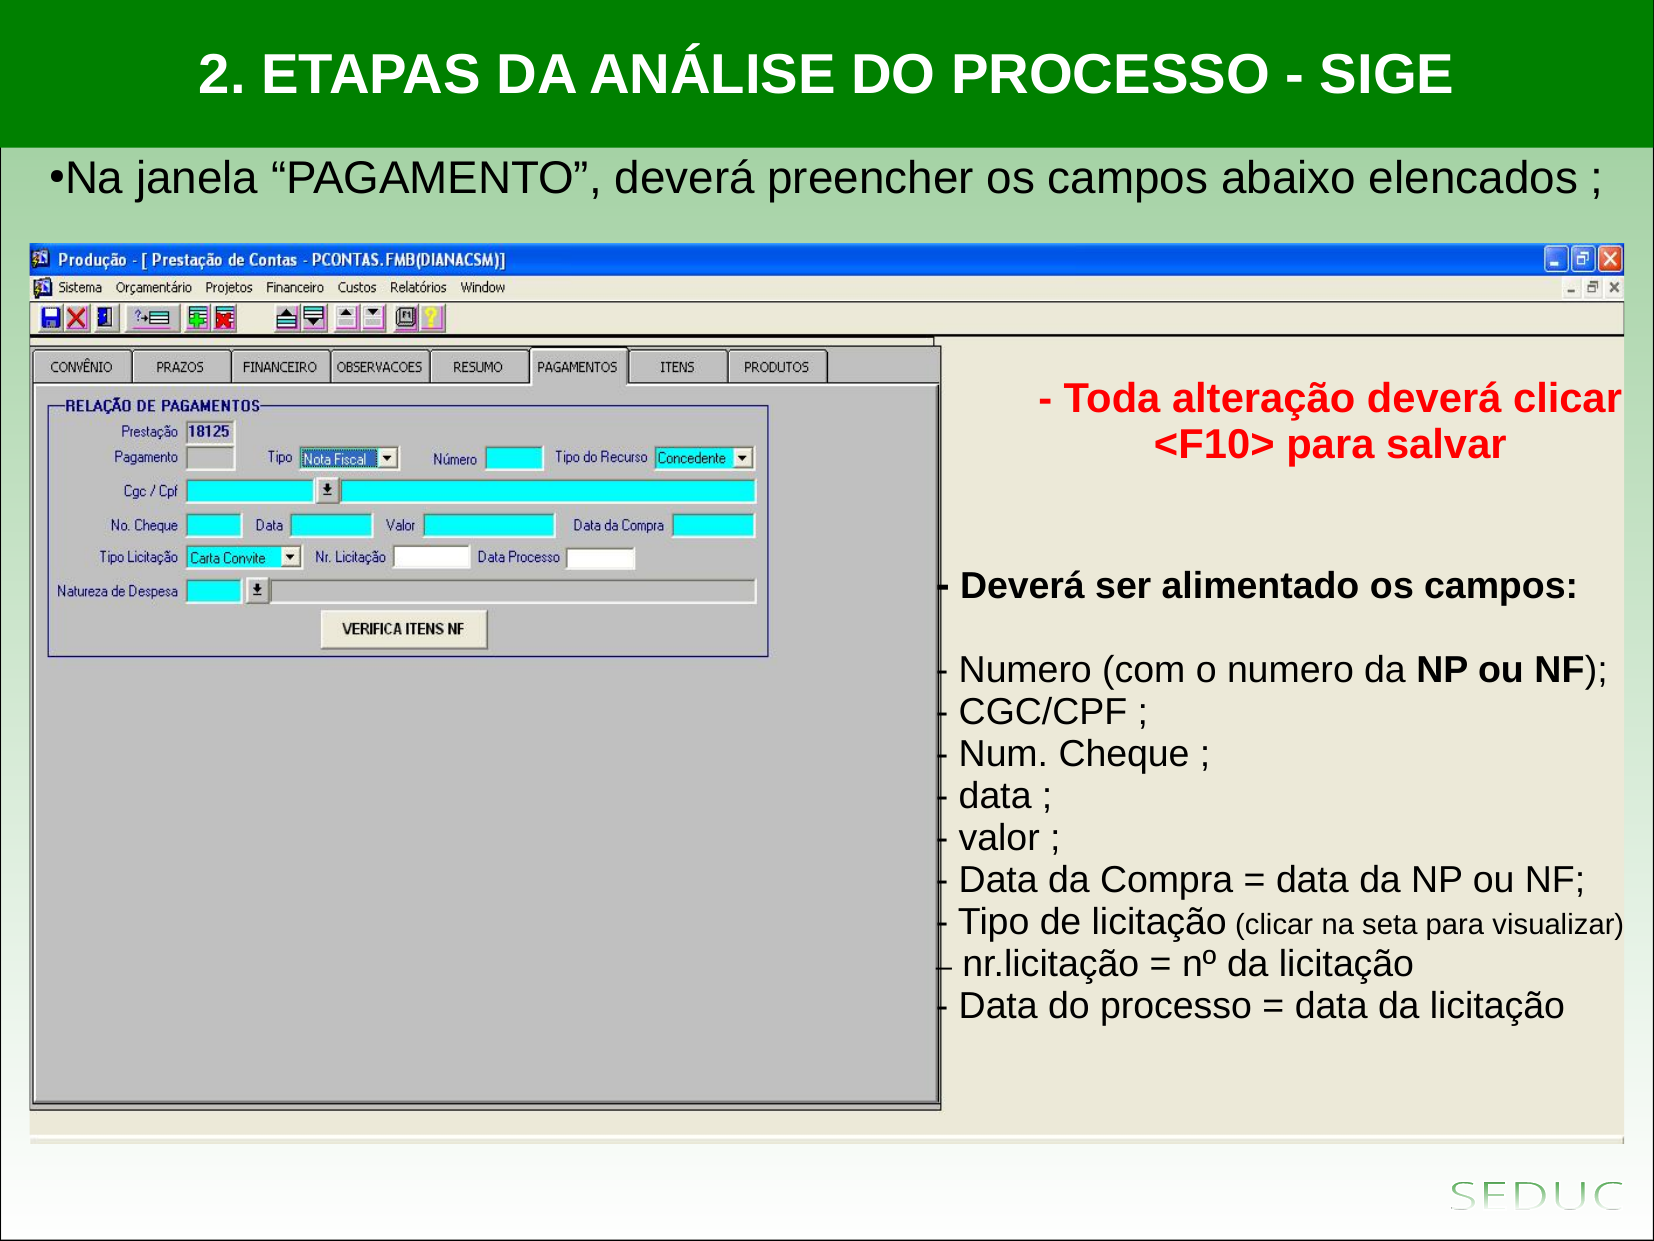

2. ETAPAS DA ANÁLISE DO PROCESSO - SIGE
Na janela “PAGAMENTO”, deverá preencher os campos abaixo elencados ;
 - Toda alteração deverá clicar
 <F10> para salvar
- Deverá ser alimentado os campos:
- Numero (com o numero da NP ou NF);
- CGC/CPF ;
- Num. Cheque ;
- data ;
- valor ;
- Data da Compra = data da NP ou NF;
- Tipo de licitação (clicar na seta para visualizar)
– nr.licitação = nº da licitação
- Data do processo = data da licitação
SEDUC